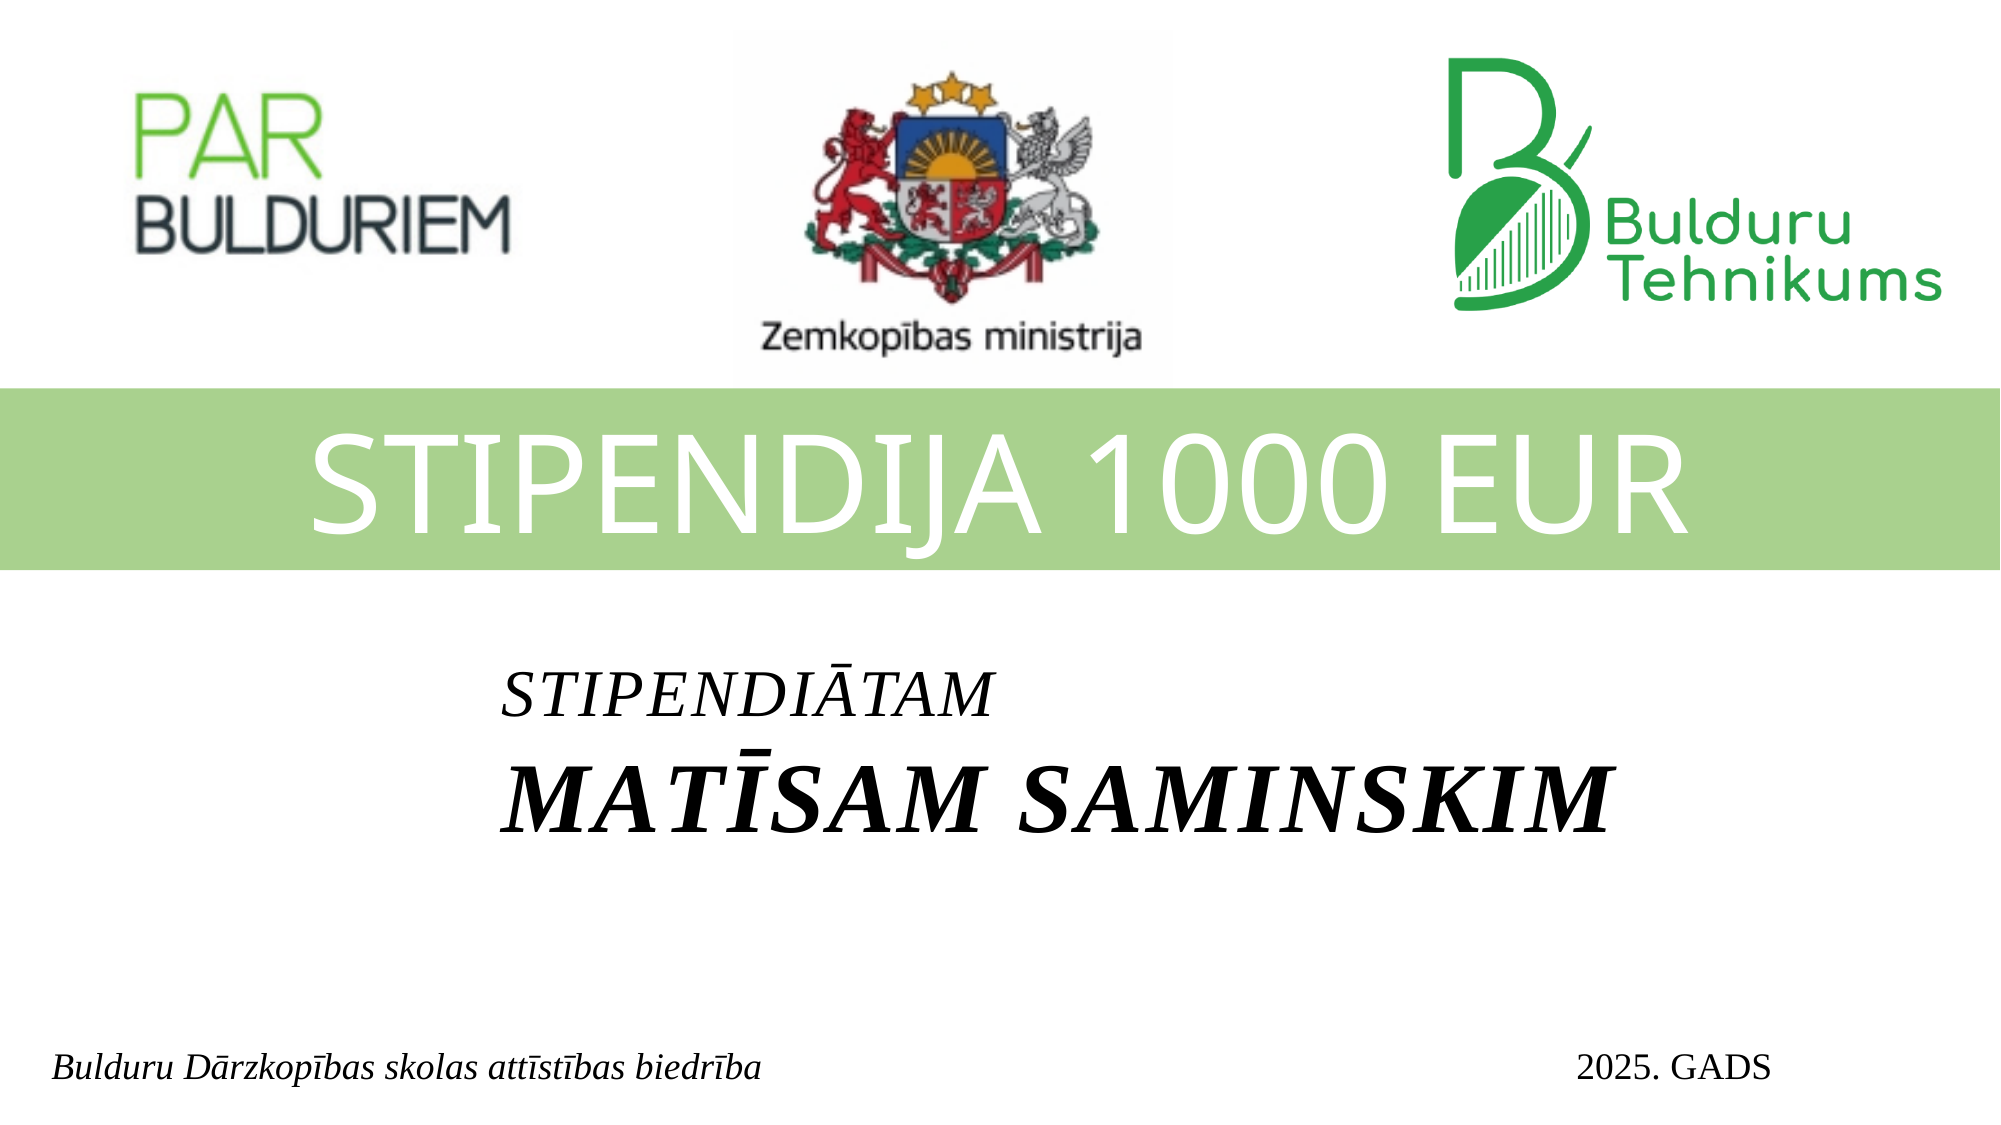

STIPENDIJA 1000 EUR
STIPENDIĀTAM
MATĪSAM SAMINSKIM
Bulduru Dārzkopības skolas attīstības biedrība
2025. GADS